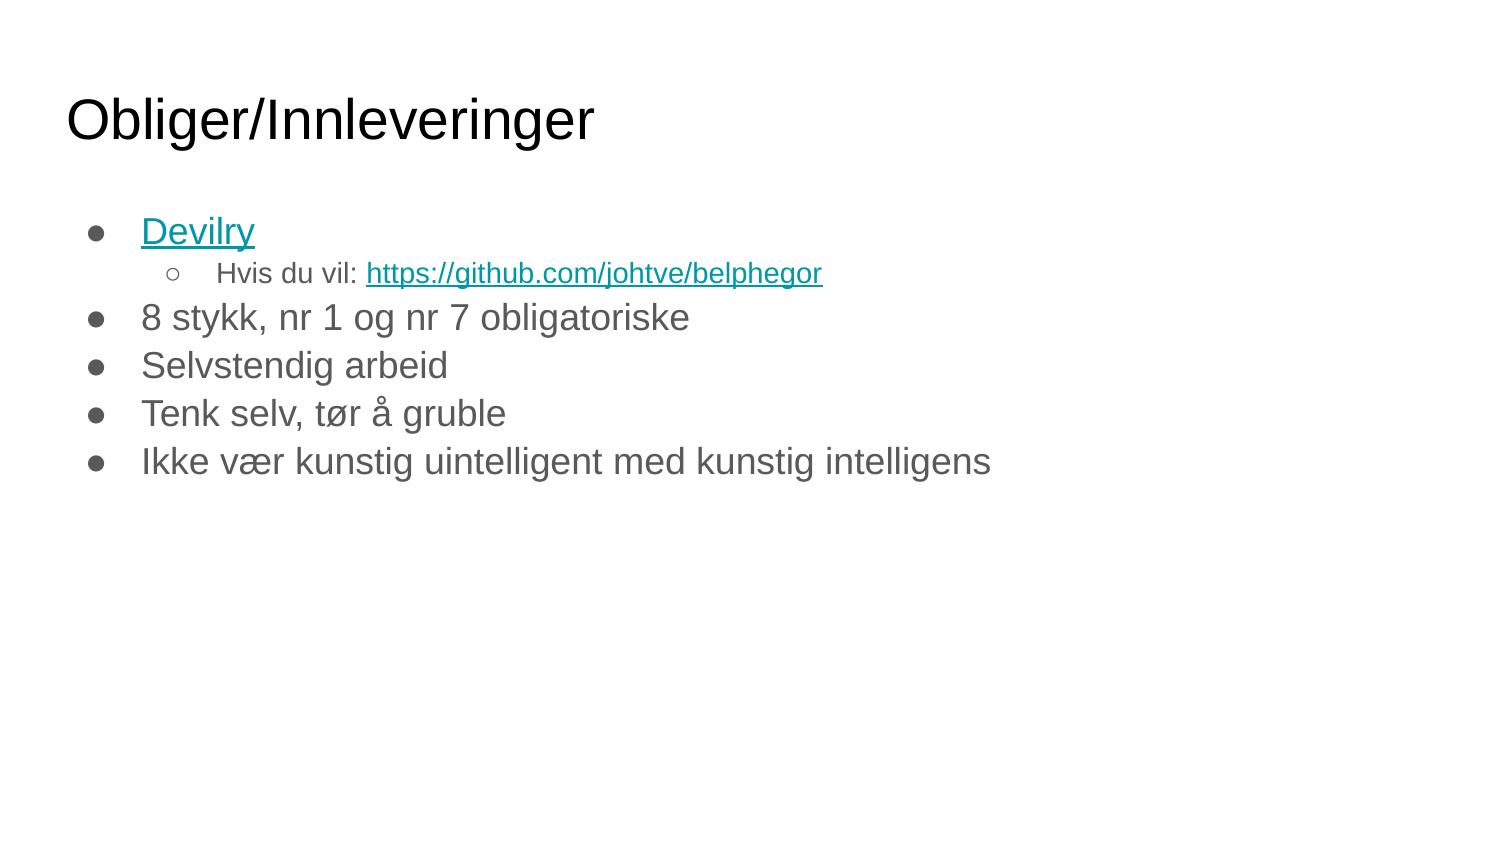

# Obliger/Innleveringer
Devilry
Hvis du vil: https://github.com/johtve/belphegor
8 stykk, nr 1 og nr 7 obligatoriske
Selvstendig arbeid
Tenk selv, tør å gruble
Ikke vær kunstig uintelligent med kunstig intelligens